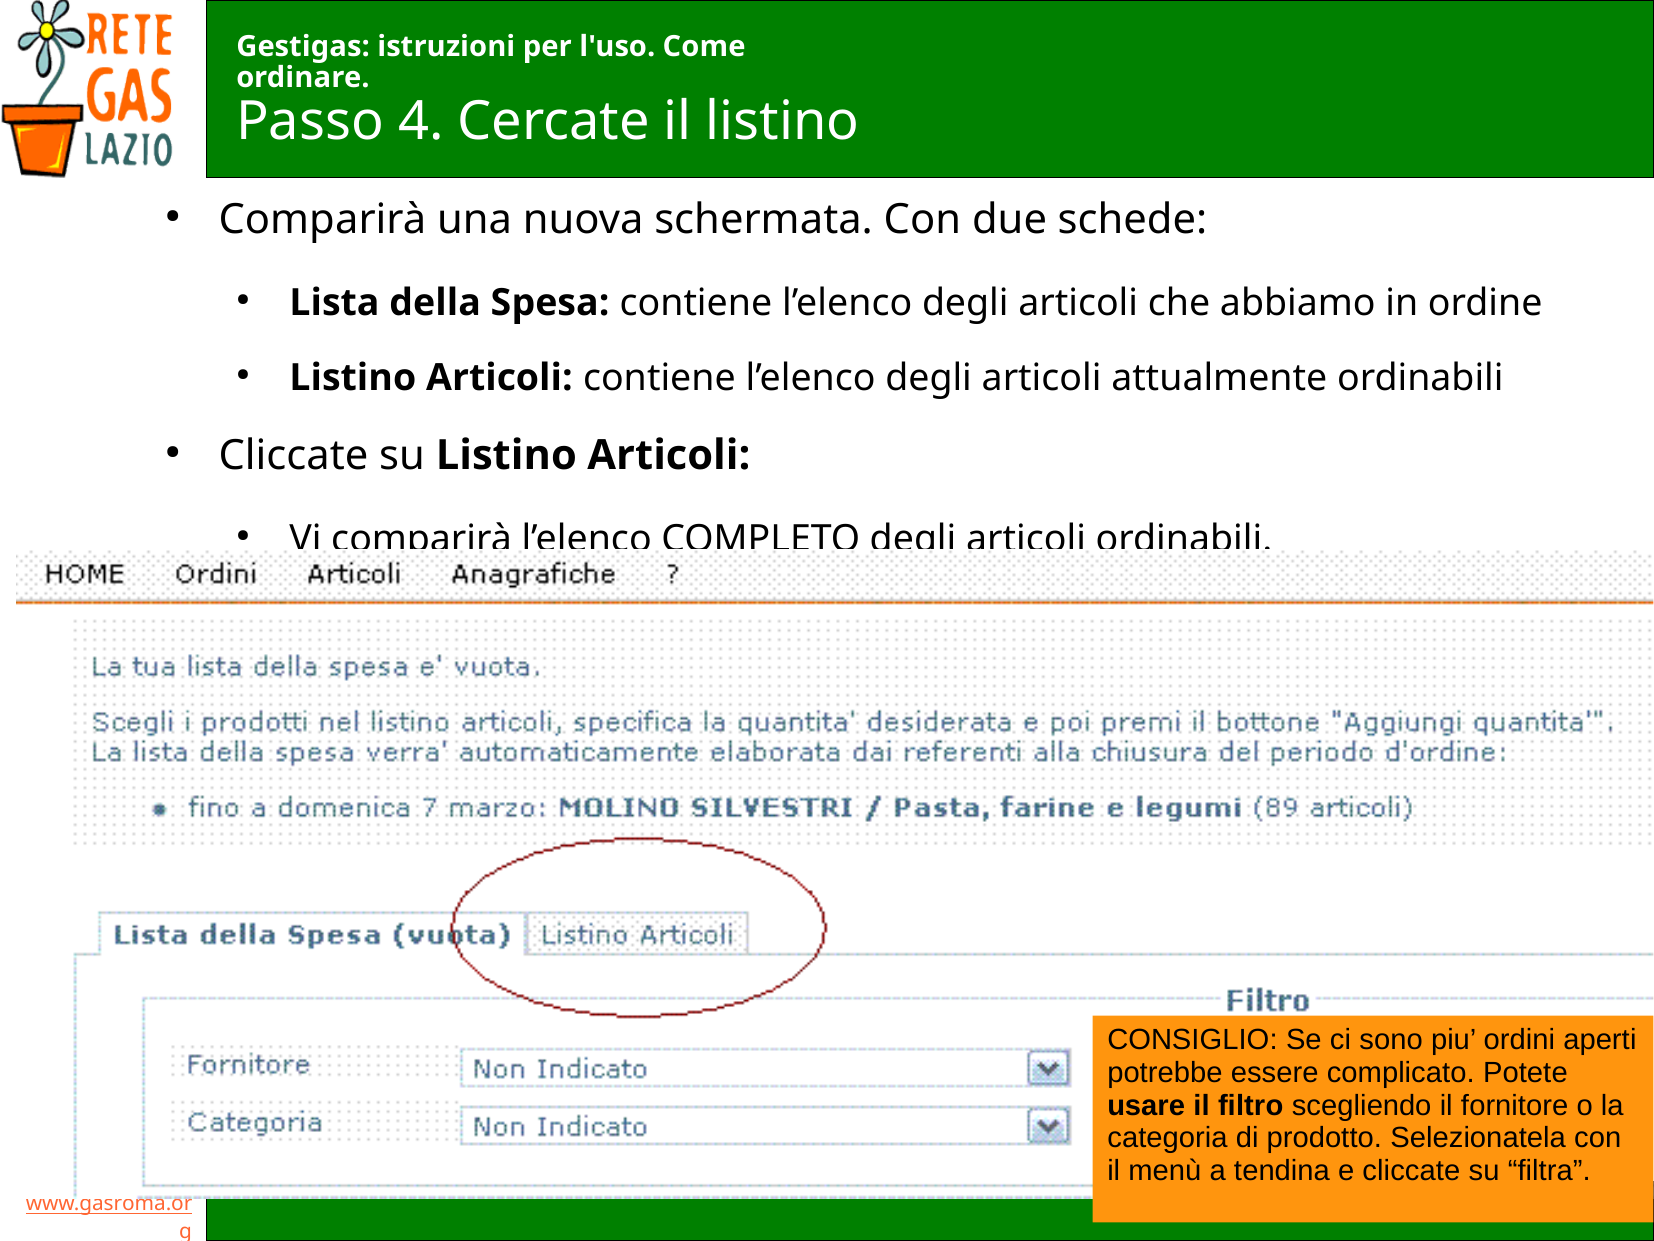

Gestigas: istruzioni per l'uso. Come ordinare.
# Passo 4. Cercate il listino
Comparirà una nuova schermata. Con due schede:
Lista della Spesa: contiene l’elenco degli articoli che abbiamo in ordine
Listino Articoli: contiene l’elenco degli articoli attualmente ordinabili
Cliccate su Listino Articoli:
Vi comparirà l’elenco COMPLETO degli articoli ordinabili.
CONSIGLIO: Se ci sono piu’ ordini aperti potrebbe essere complicato. Potete usare il filtro scegliendo il fornitore o la categoria di prodotto. Selezionatela con il menù a tendina e cliccate su “filtra”.